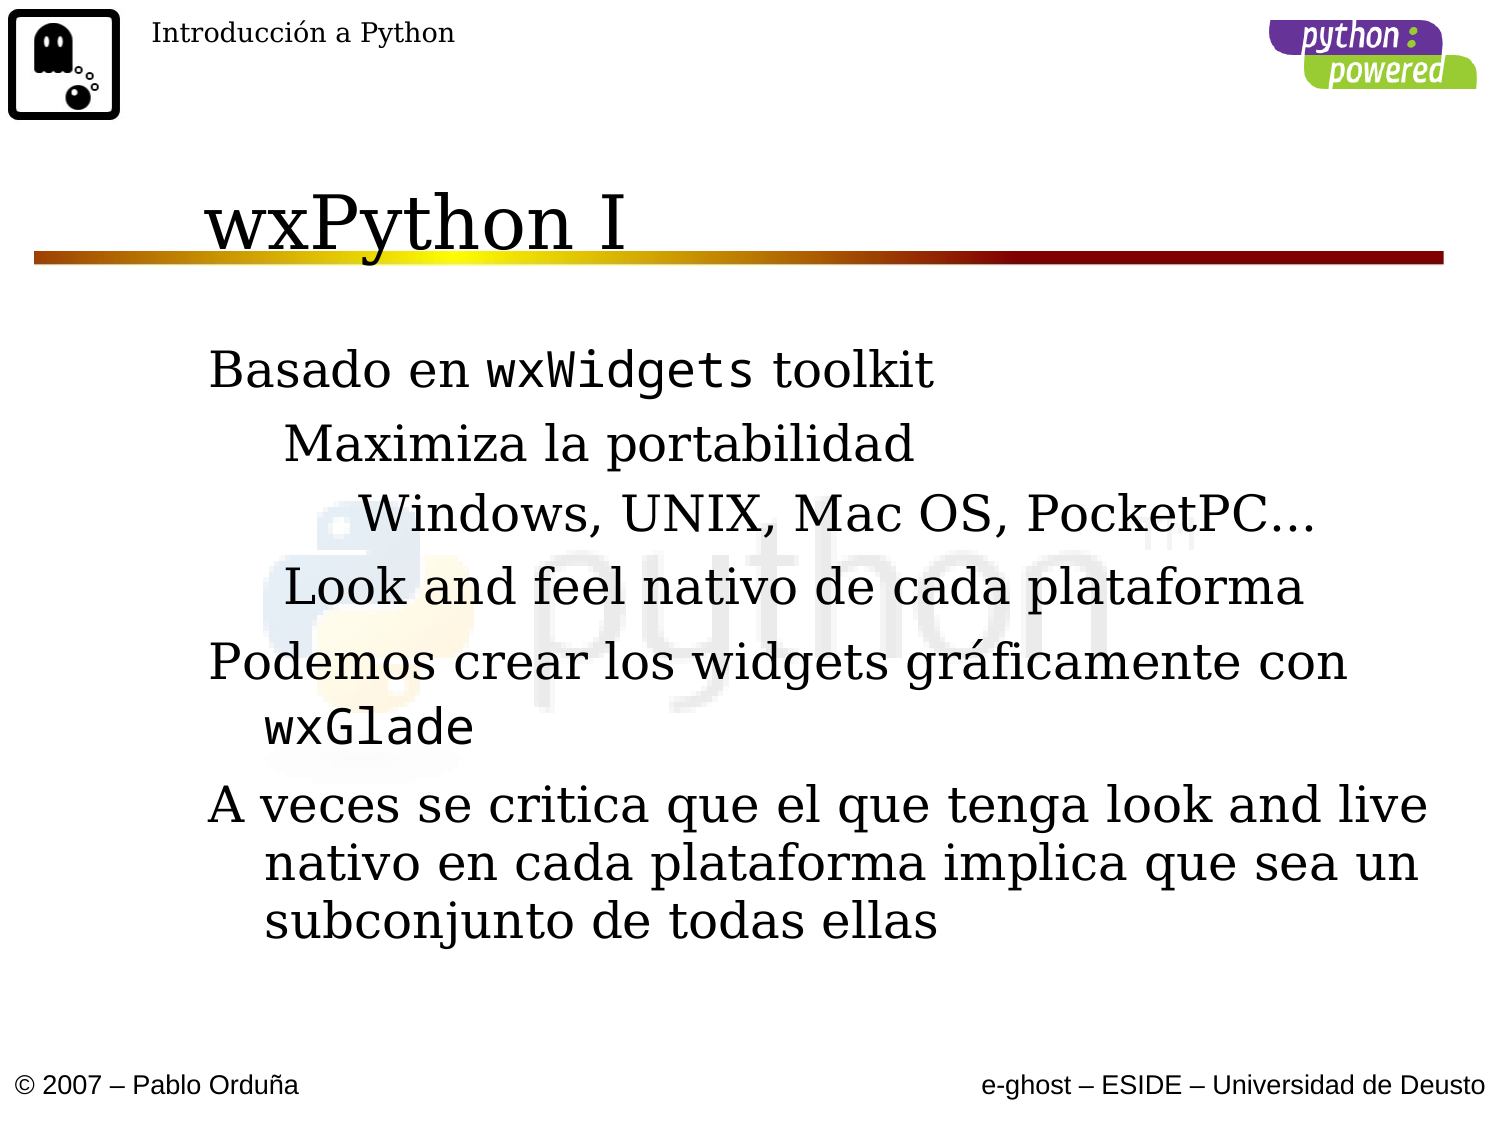

# wxPython I
Basado en wxWidgets toolkit
Maximiza la portabilidad
Windows, UNIX, Mac OS, PocketPC...
Look and feel nativo de cada plataforma
Podemos crear los widgets gráficamente con wxGlade
A veces se critica que el que tenga look and live nativo en cada plataforma implica que sea un subconjunto de todas ellas